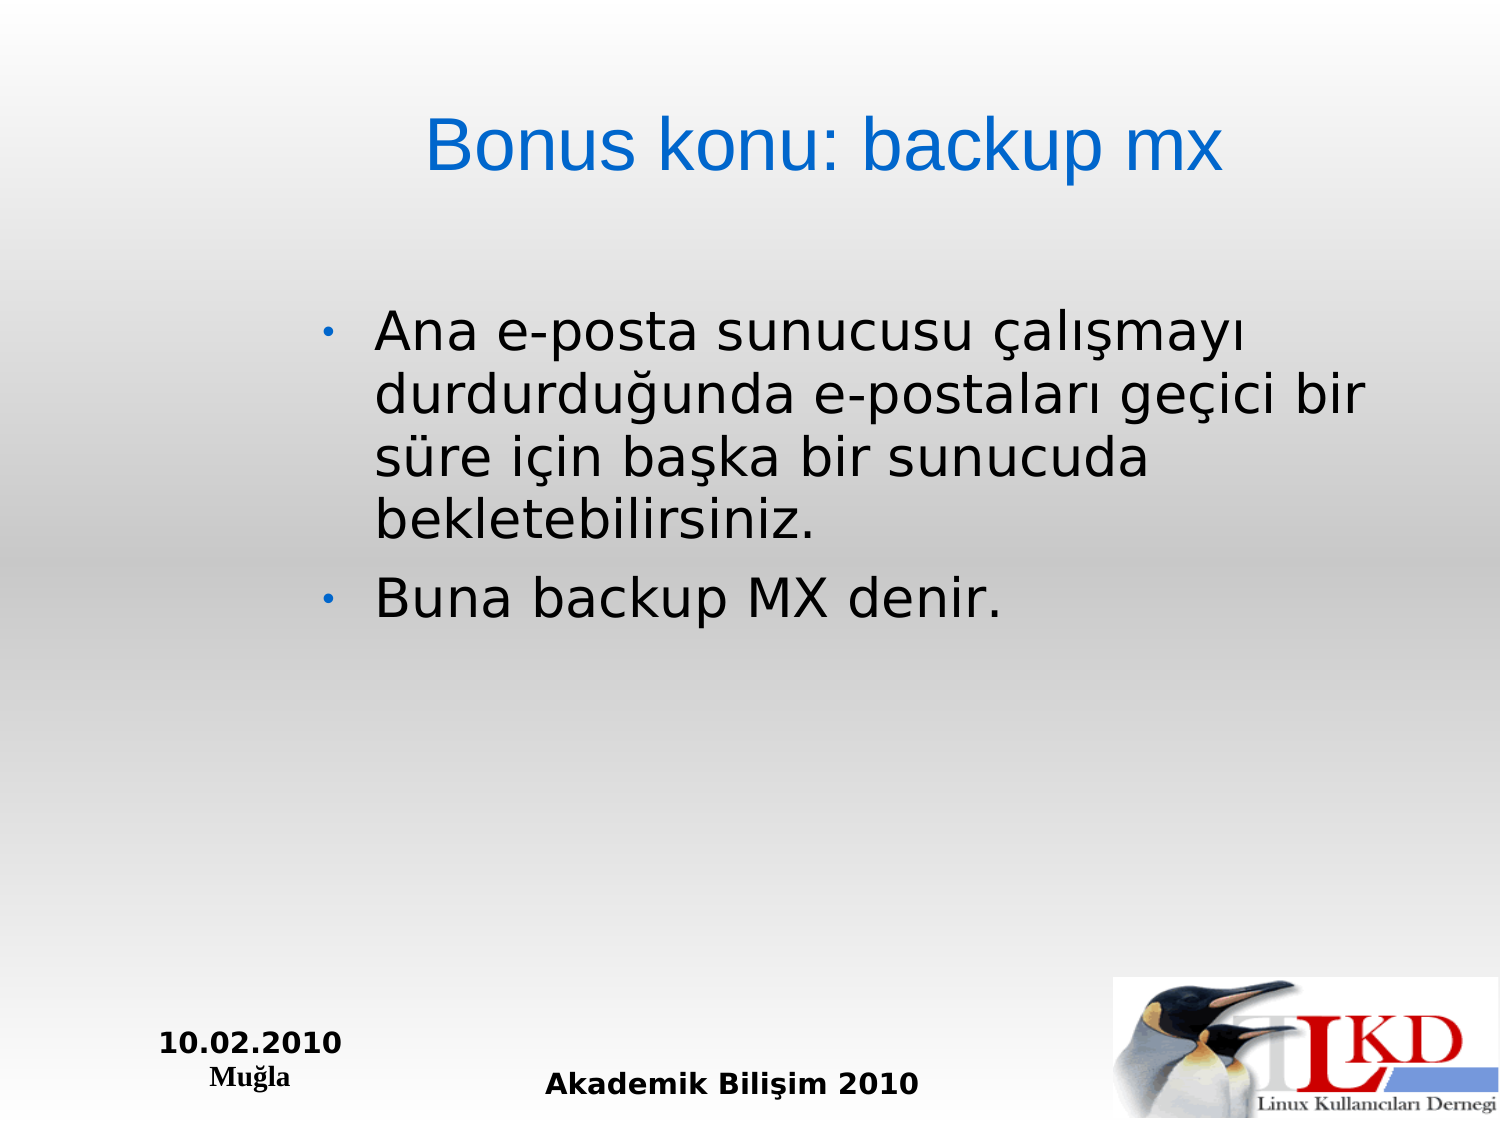

# Bonus konu: backup mx
Ana e-posta sunucusu çalışmayı durdurduğunda e-postaları geçici bir süre için başka bir sunucuda bekletebilirsiniz.
Buna backup MX denir.